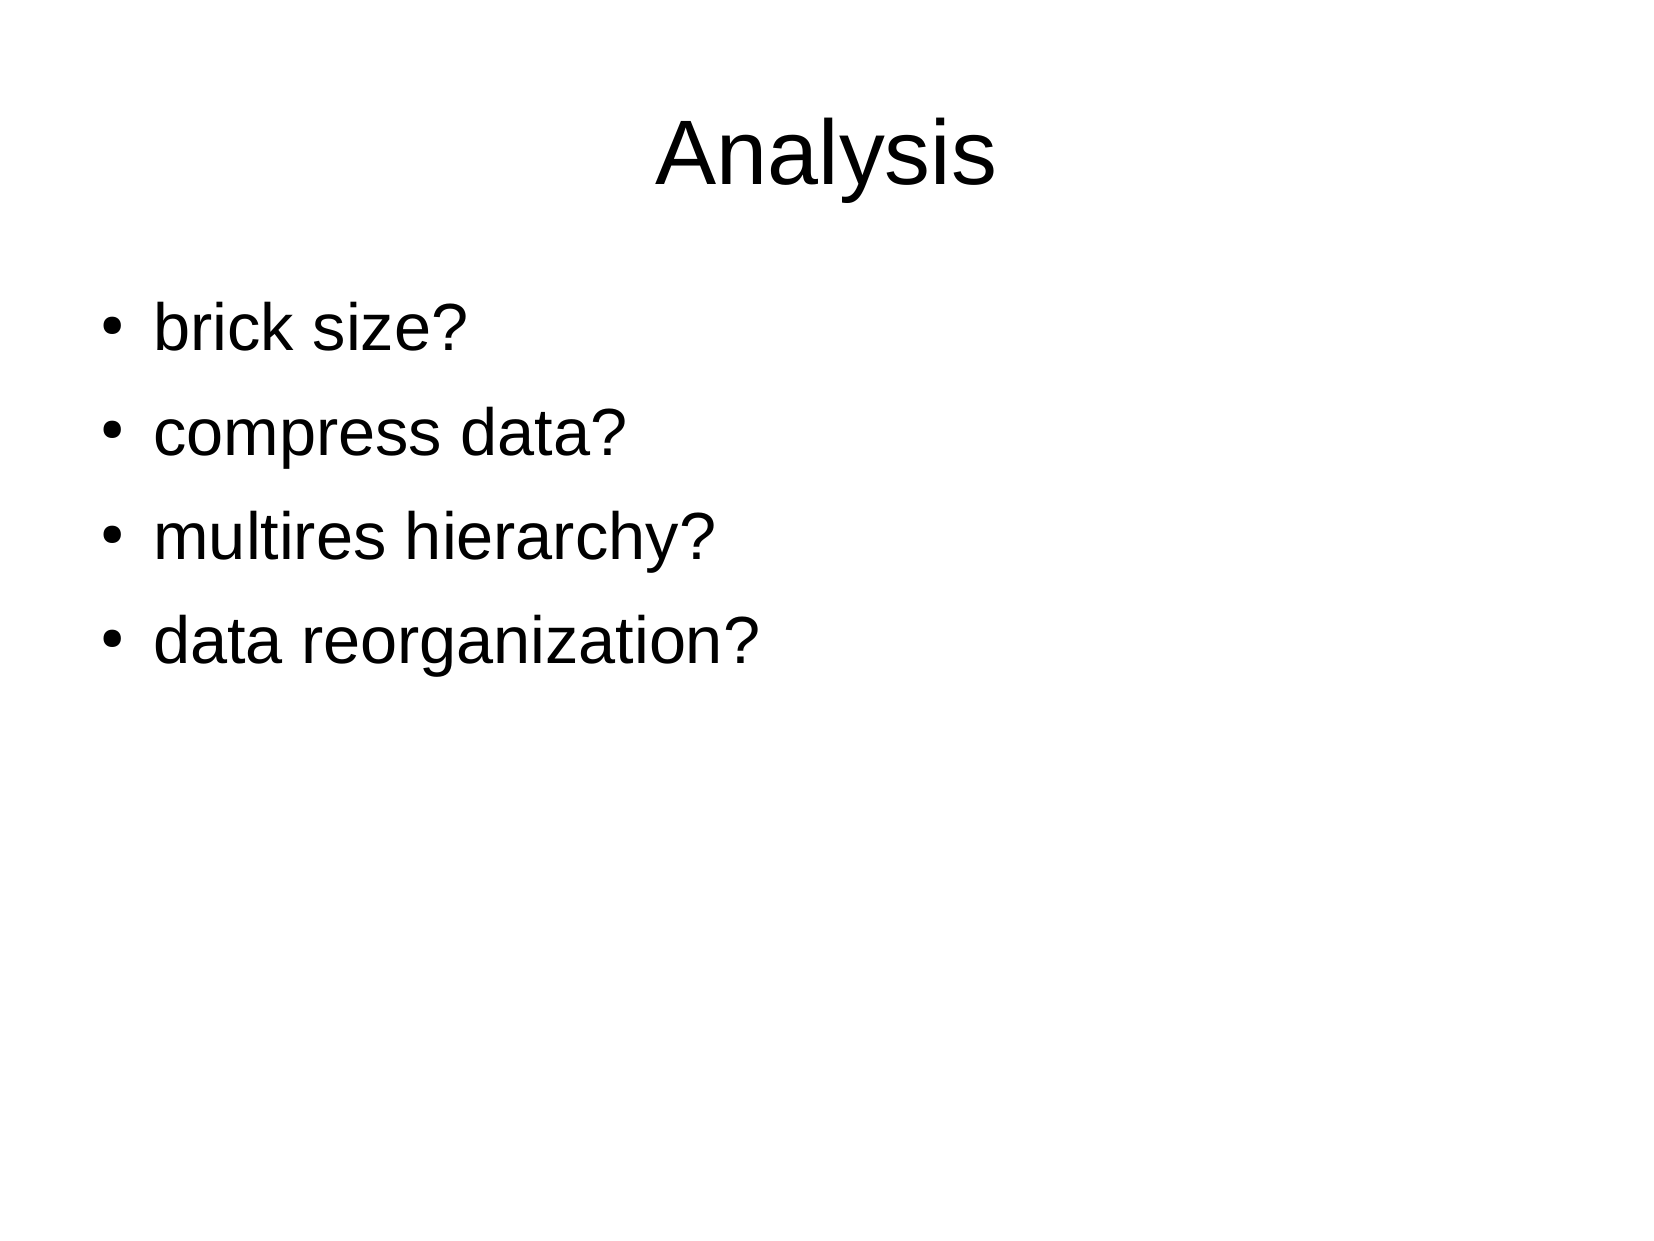

# Analysis
brick size?
compress data?
multires hierarchy?
data reorganization?